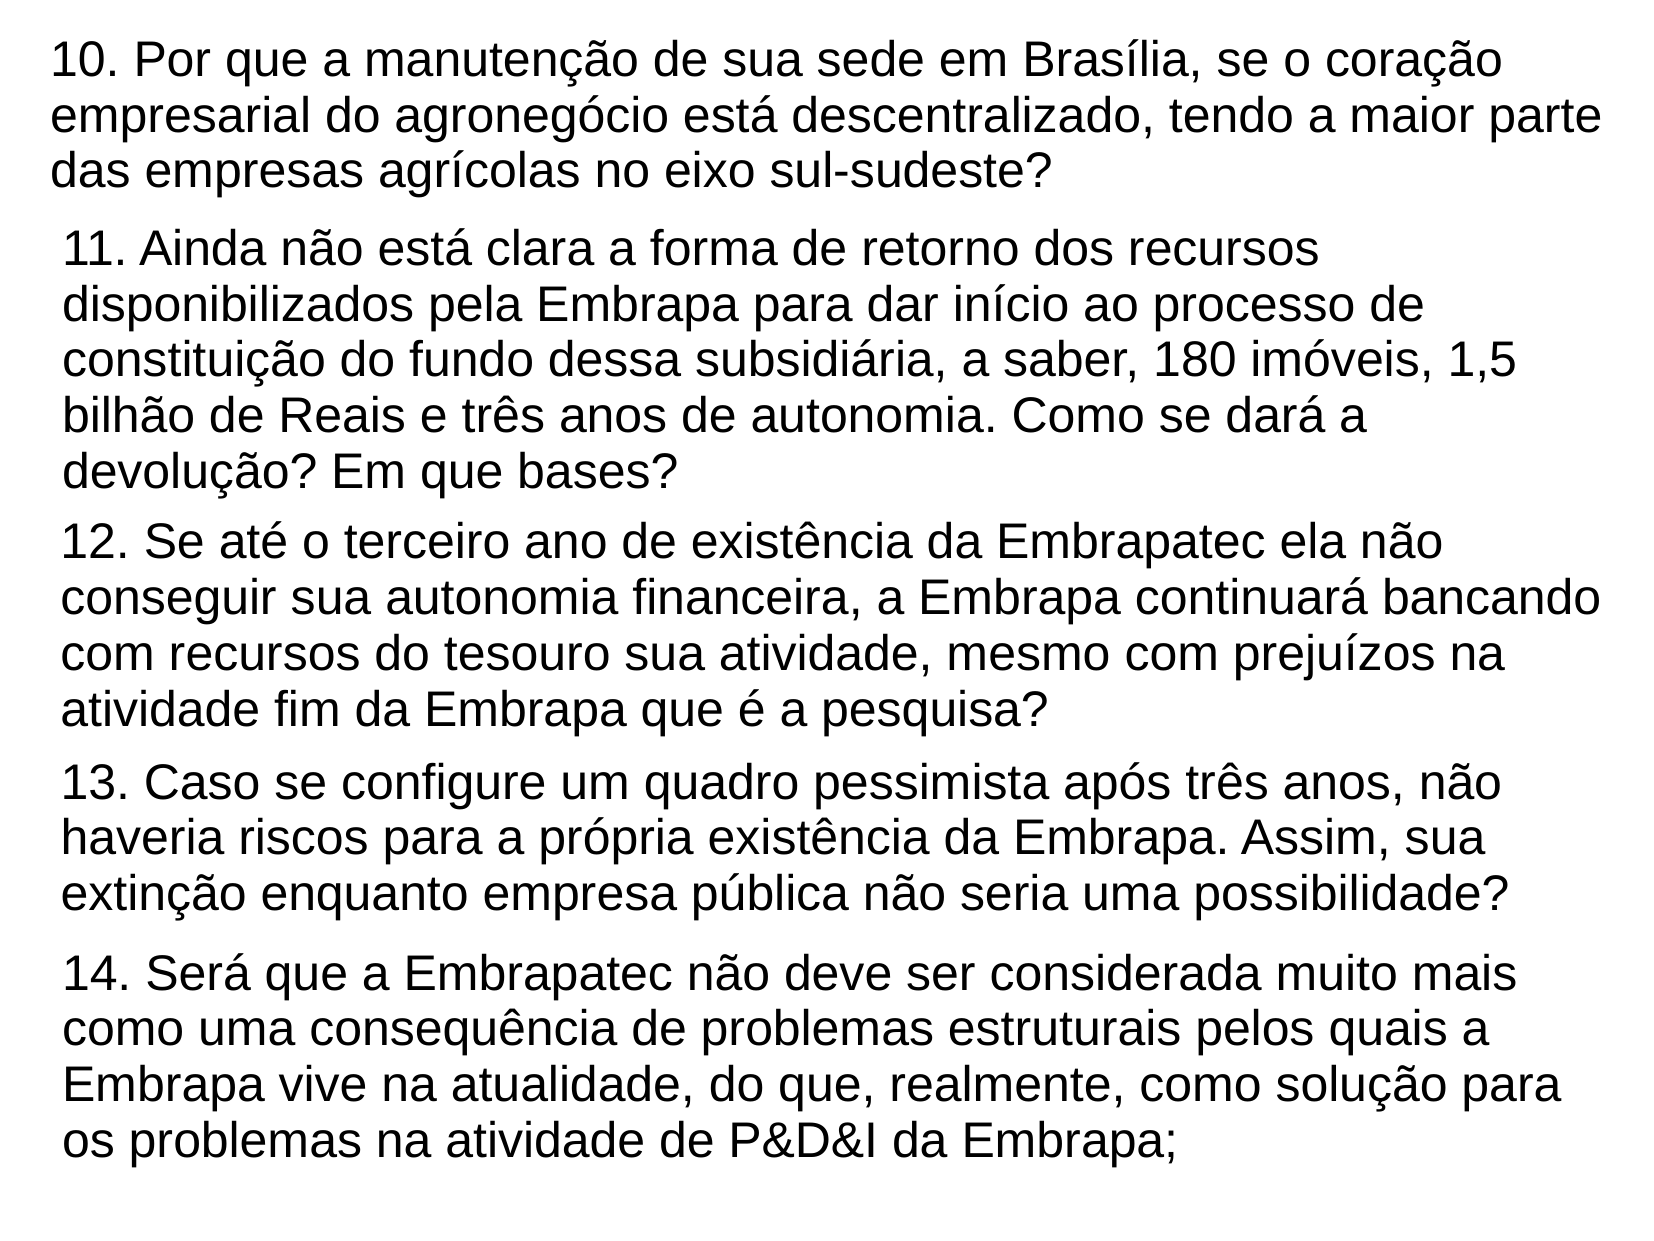

10. Por que a manutenção de sua sede em Brasília, se o coração empresarial do agronegócio está descentralizado, tendo a maior parte das empresas agrícolas no eixo sul-sudeste?
11. Ainda não está clara a forma de retorno dos recursos disponibilizados pela Embrapa para dar início ao processo de constituição do fundo dessa subsidiária, a saber, 180 imóveis, 1,5 bilhão de Reais e três anos de autonomia. Como se dará a devolução? Em que bases?
12. Se até o terceiro ano de existência da Embrapatec ela não conseguir sua autonomia financeira, a Embrapa continuará bancando com recursos do tesouro sua atividade, mesmo com prejuízos na atividade fim da Embrapa que é a pesquisa?
13. Caso se configure um quadro pessimista após três anos, não haveria riscos para a própria existência da Embrapa. Assim, sua extinção enquanto empresa pública não seria uma possibilidade?
14. Será que a Embrapatec não deve ser considerada muito mais como uma consequência de problemas estruturais pelos quais a Embrapa vive na atualidade, do que, realmente, como solução para os problemas na atividade de P&D&I da Embrapa;